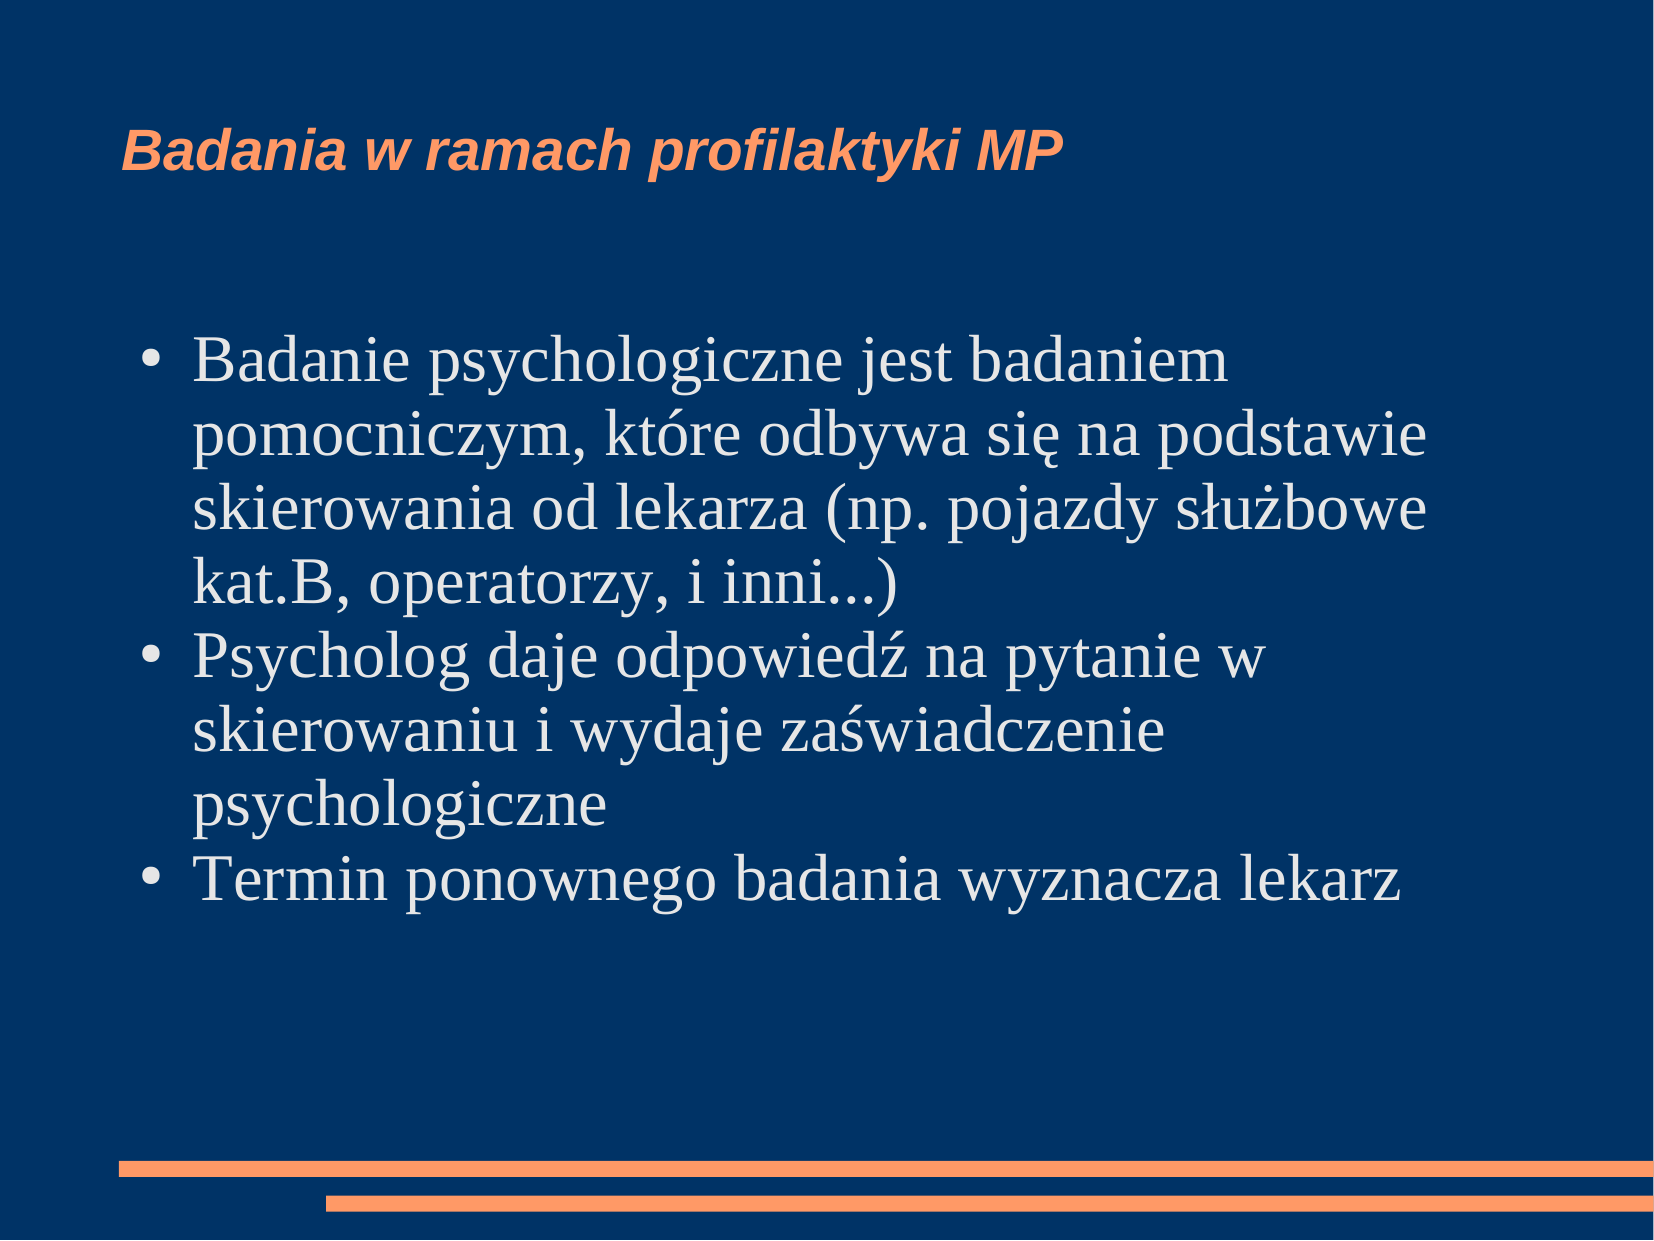

# Badania w ramach profilaktyki MP
Badanie psychologiczne jest badaniem pomocniczym, które odbywa się na podstawie skierowania od lekarza (np. pojazdy służbowe kat.B, operatorzy, i inni...)
Psycholog daje odpowiedź na pytanie w skierowaniu i wydaje zaświadczenie psychologiczne
Termin ponownego badania wyznacza lekarz